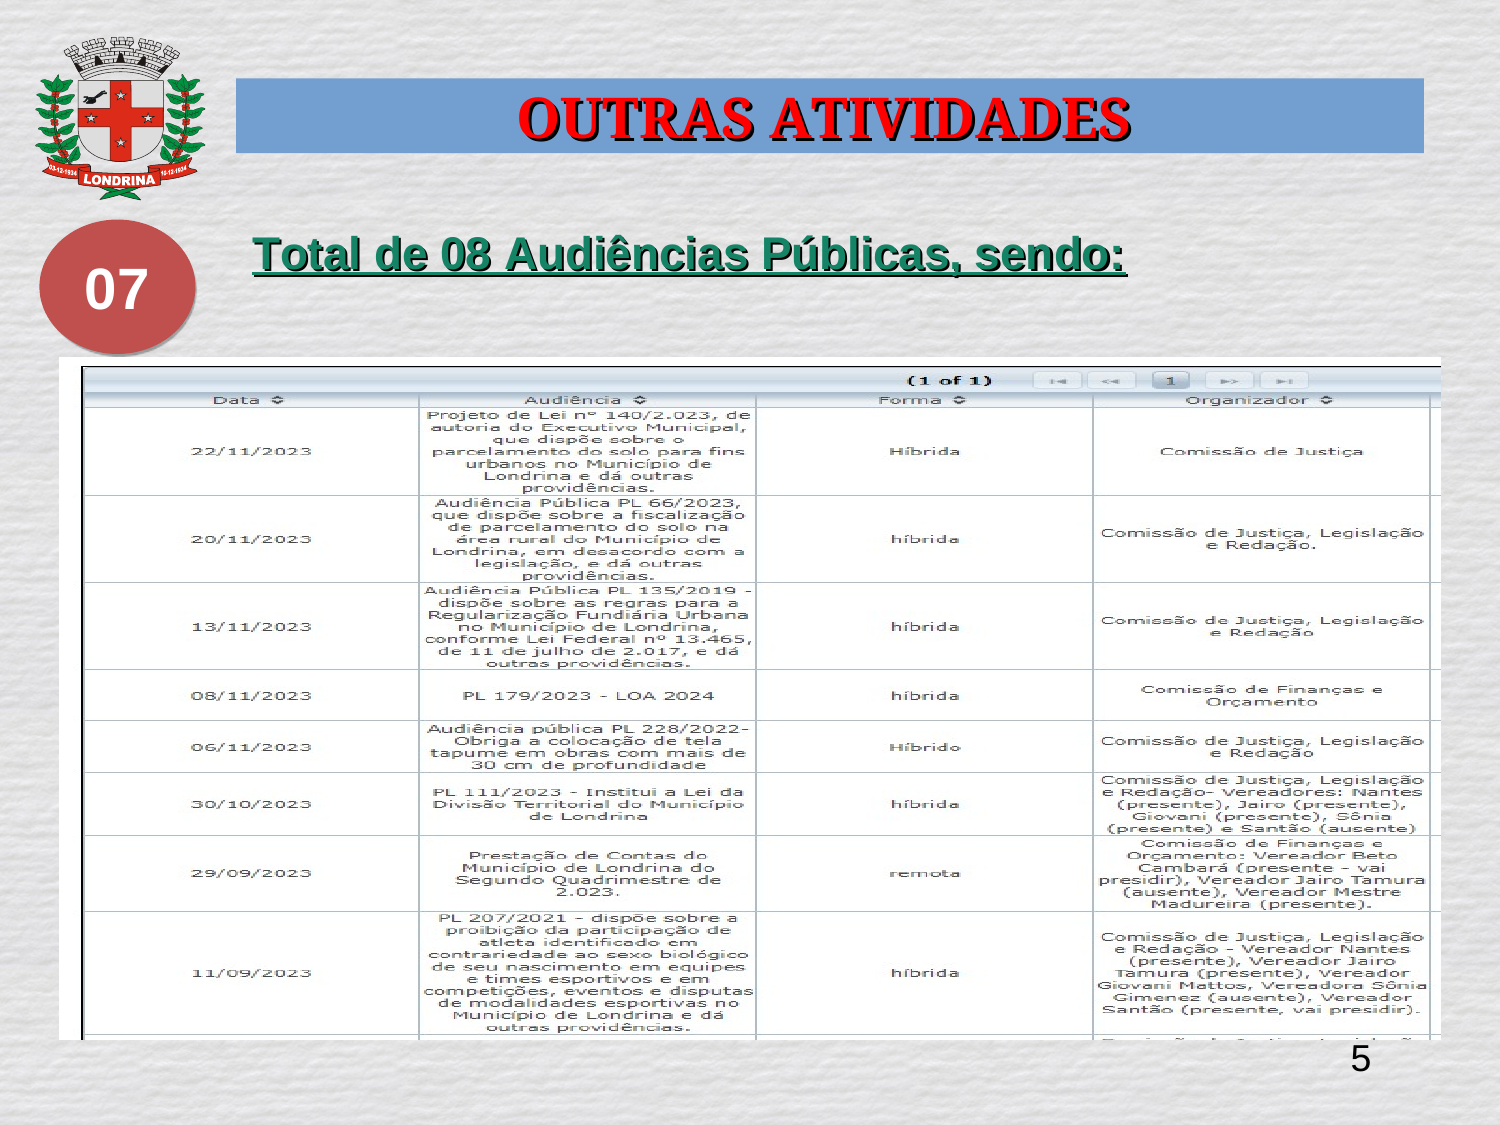

OUTRAS ATIVIDADES
Total de 08 Audiências Públicas, sendo:
07